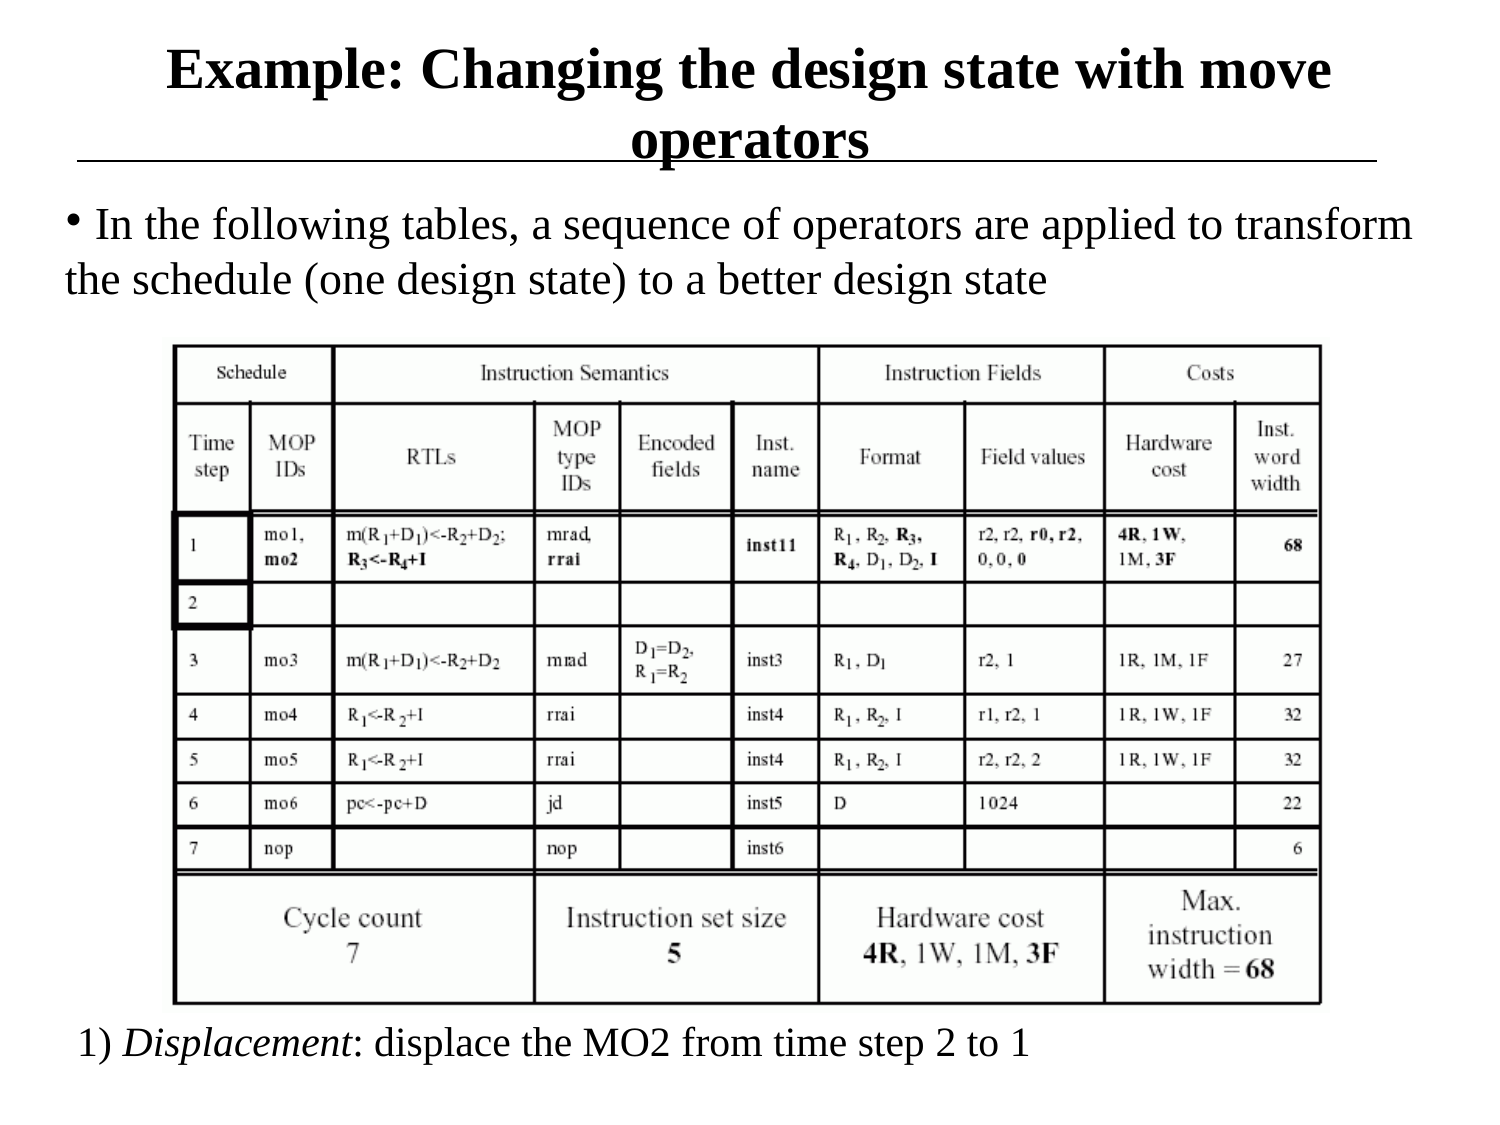

# Example: Changing the design state with move operators
 In the following tables, a sequence of operators are applied to transform the schedule (one design state) to a better design state
1) Displacement: displace the MO2 from time step 2 to 1